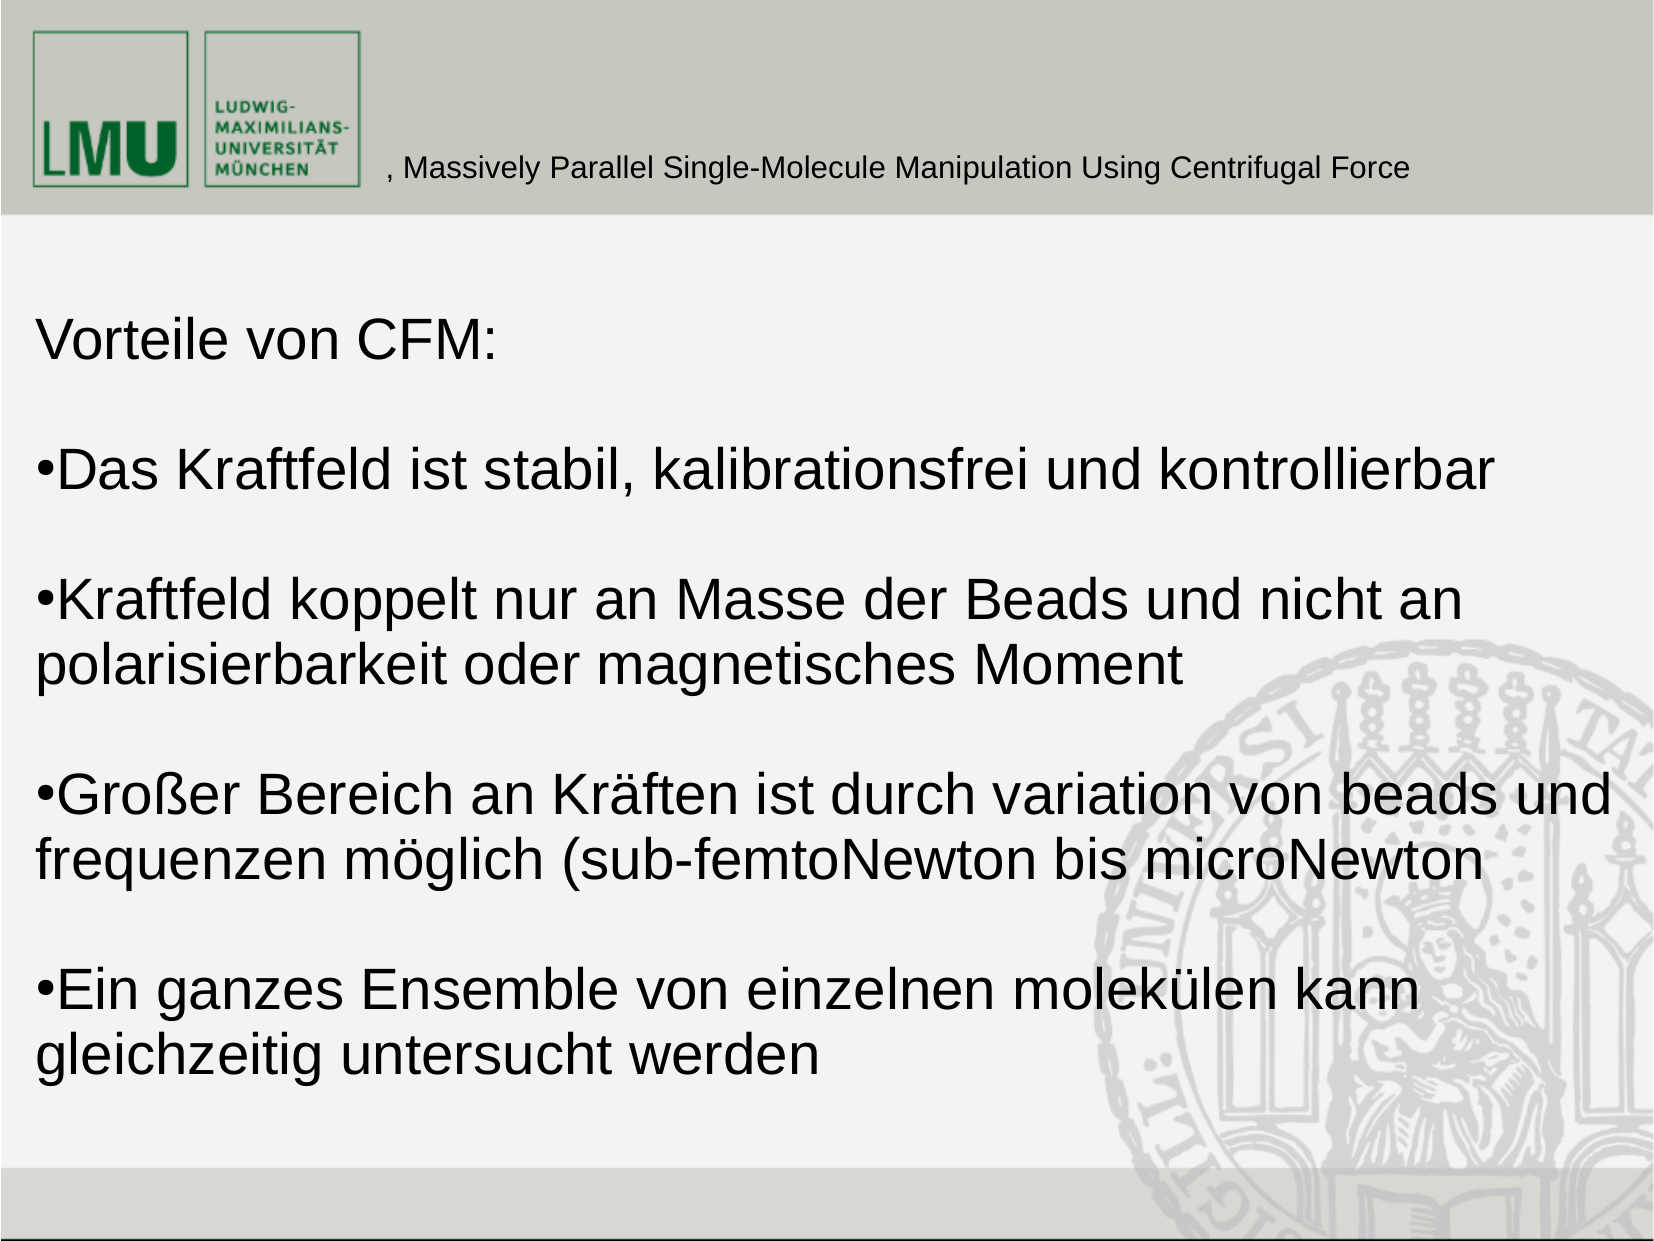

, Massively Parallel Single-Molecule Manipulation Using Centrifugal Force
Vorteile von CFM:
Das Kraftfeld ist stabil, kalibrationsfrei und kontrollierbar
Kraftfeld koppelt nur an Masse der Beads und nicht an polarisierbarkeit oder magnetisches Moment
Großer Bereich an Kräften ist durch variation von beads und frequenzen möglich (sub-femtoNewton bis microNewton
Ein ganzes Ensemble von einzelnen molekülen kann gleichzeitig untersucht werden
#